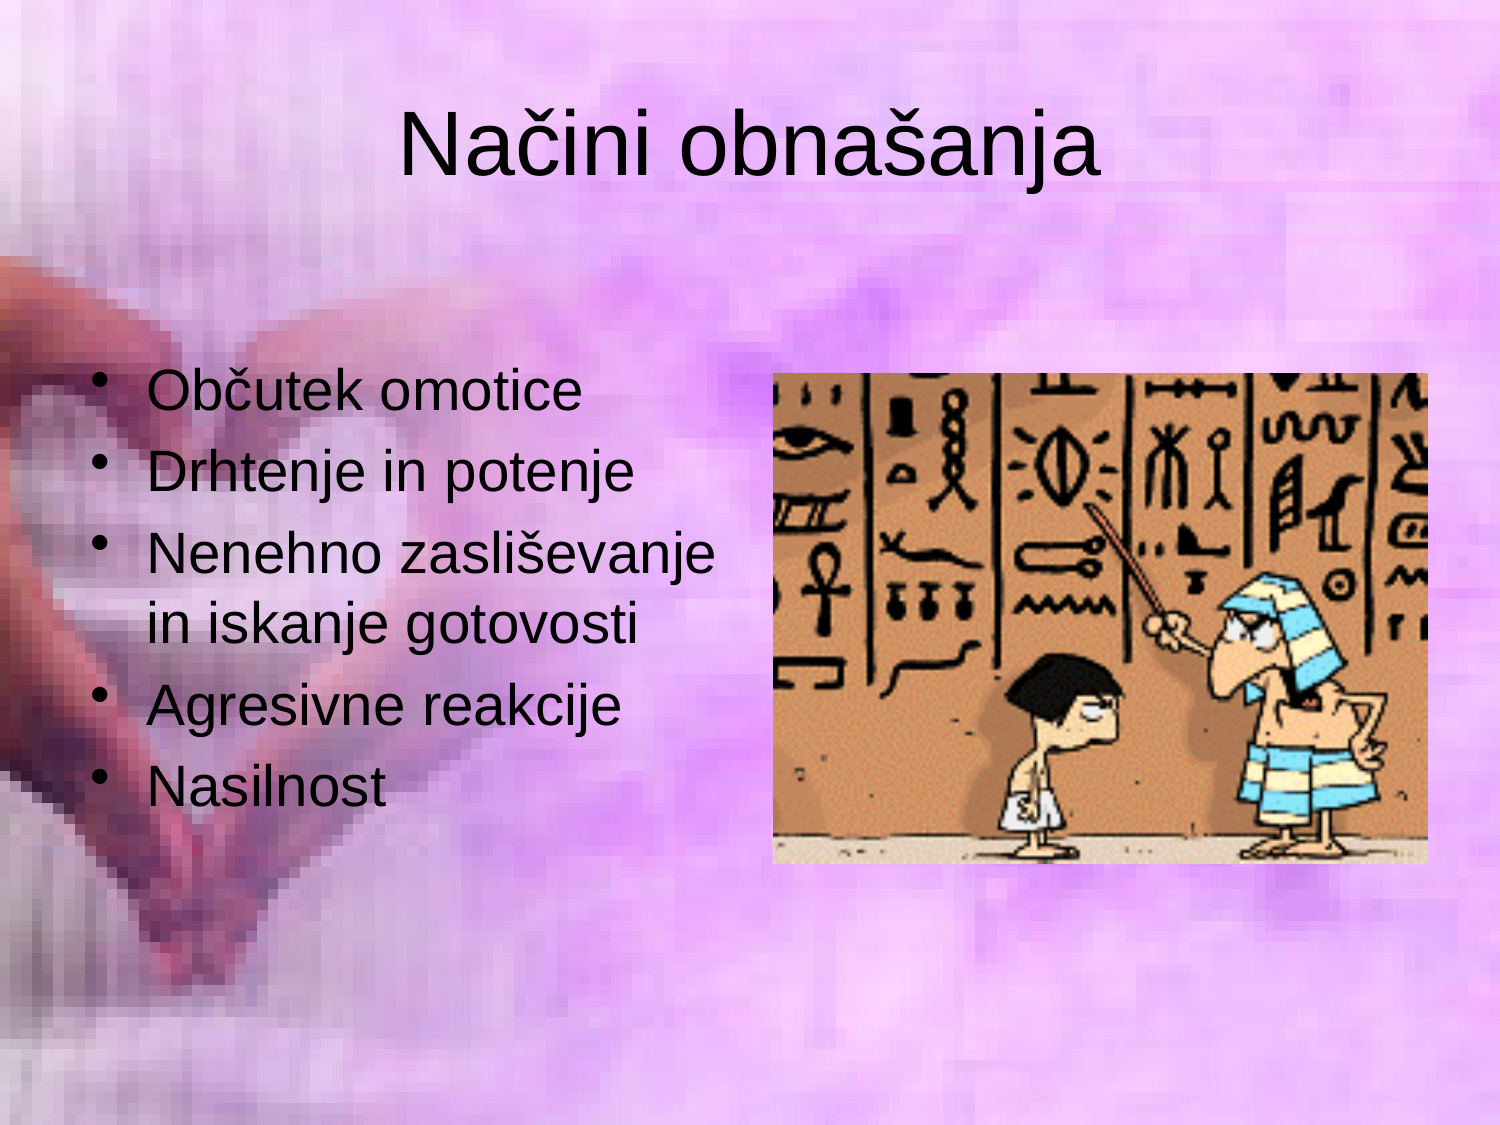

# Načini obnašanja
Občutek omotice
Drhtenje in potenje
Nenehno zasliševanje in iskanje gotovosti
Agresivne reakcije
Nasilnost